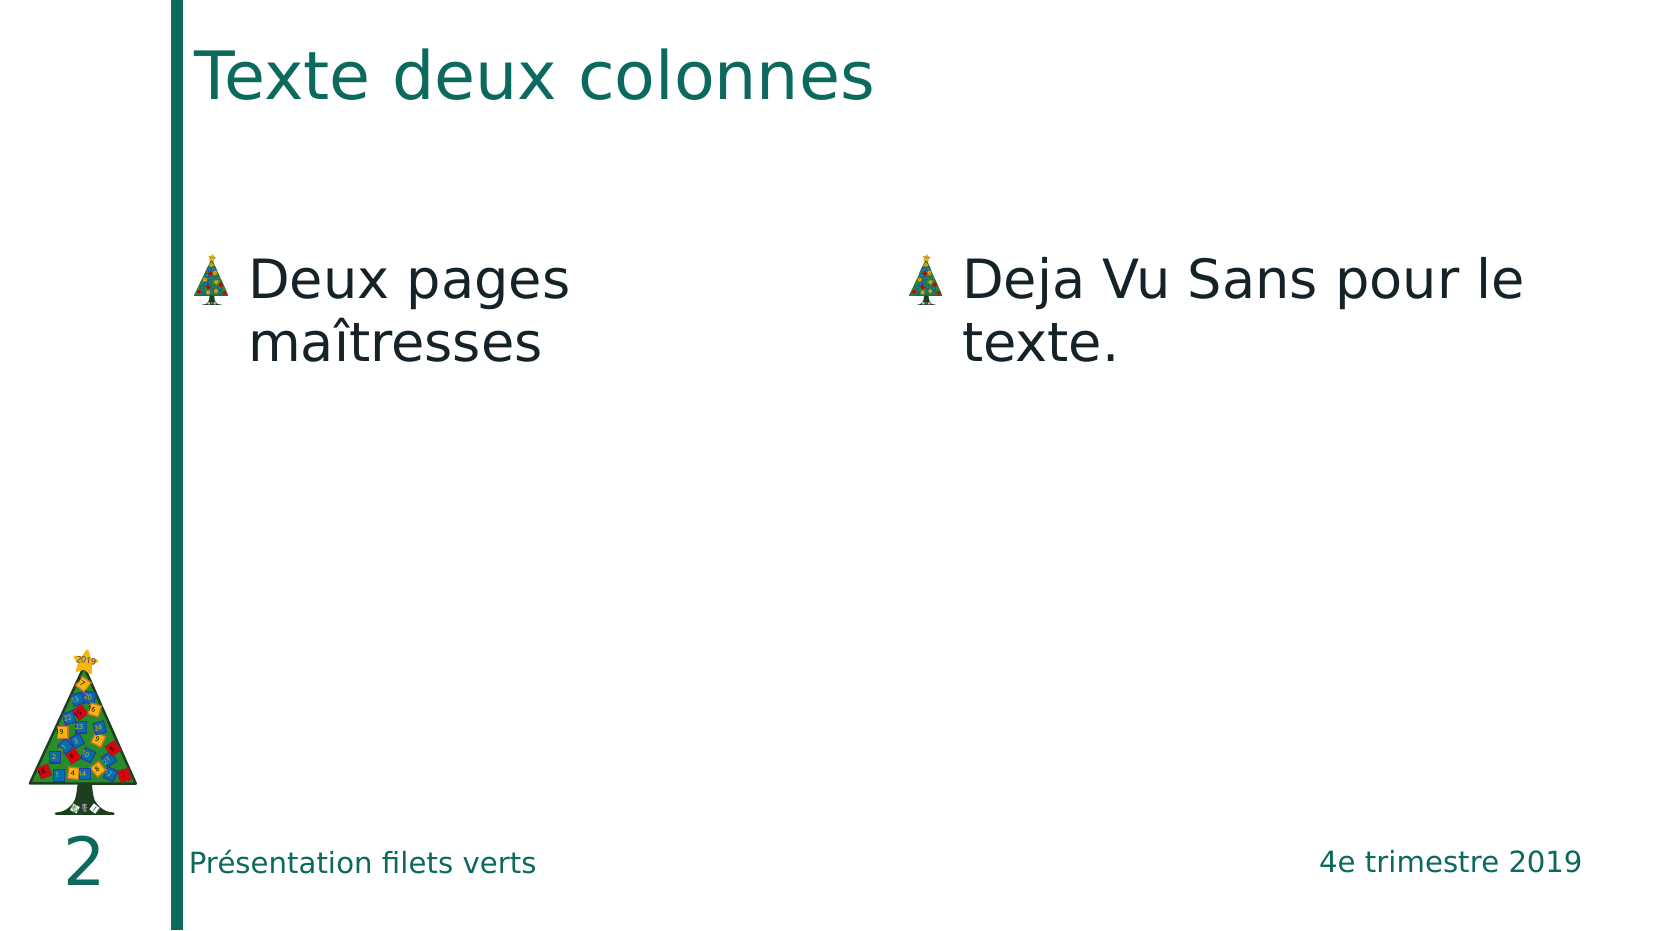

# Texte deux colonnes
Deux pages maîtresses
Deja Vu Sans pour le texte.
2
Présentation filets verts
4e trimestre 2019